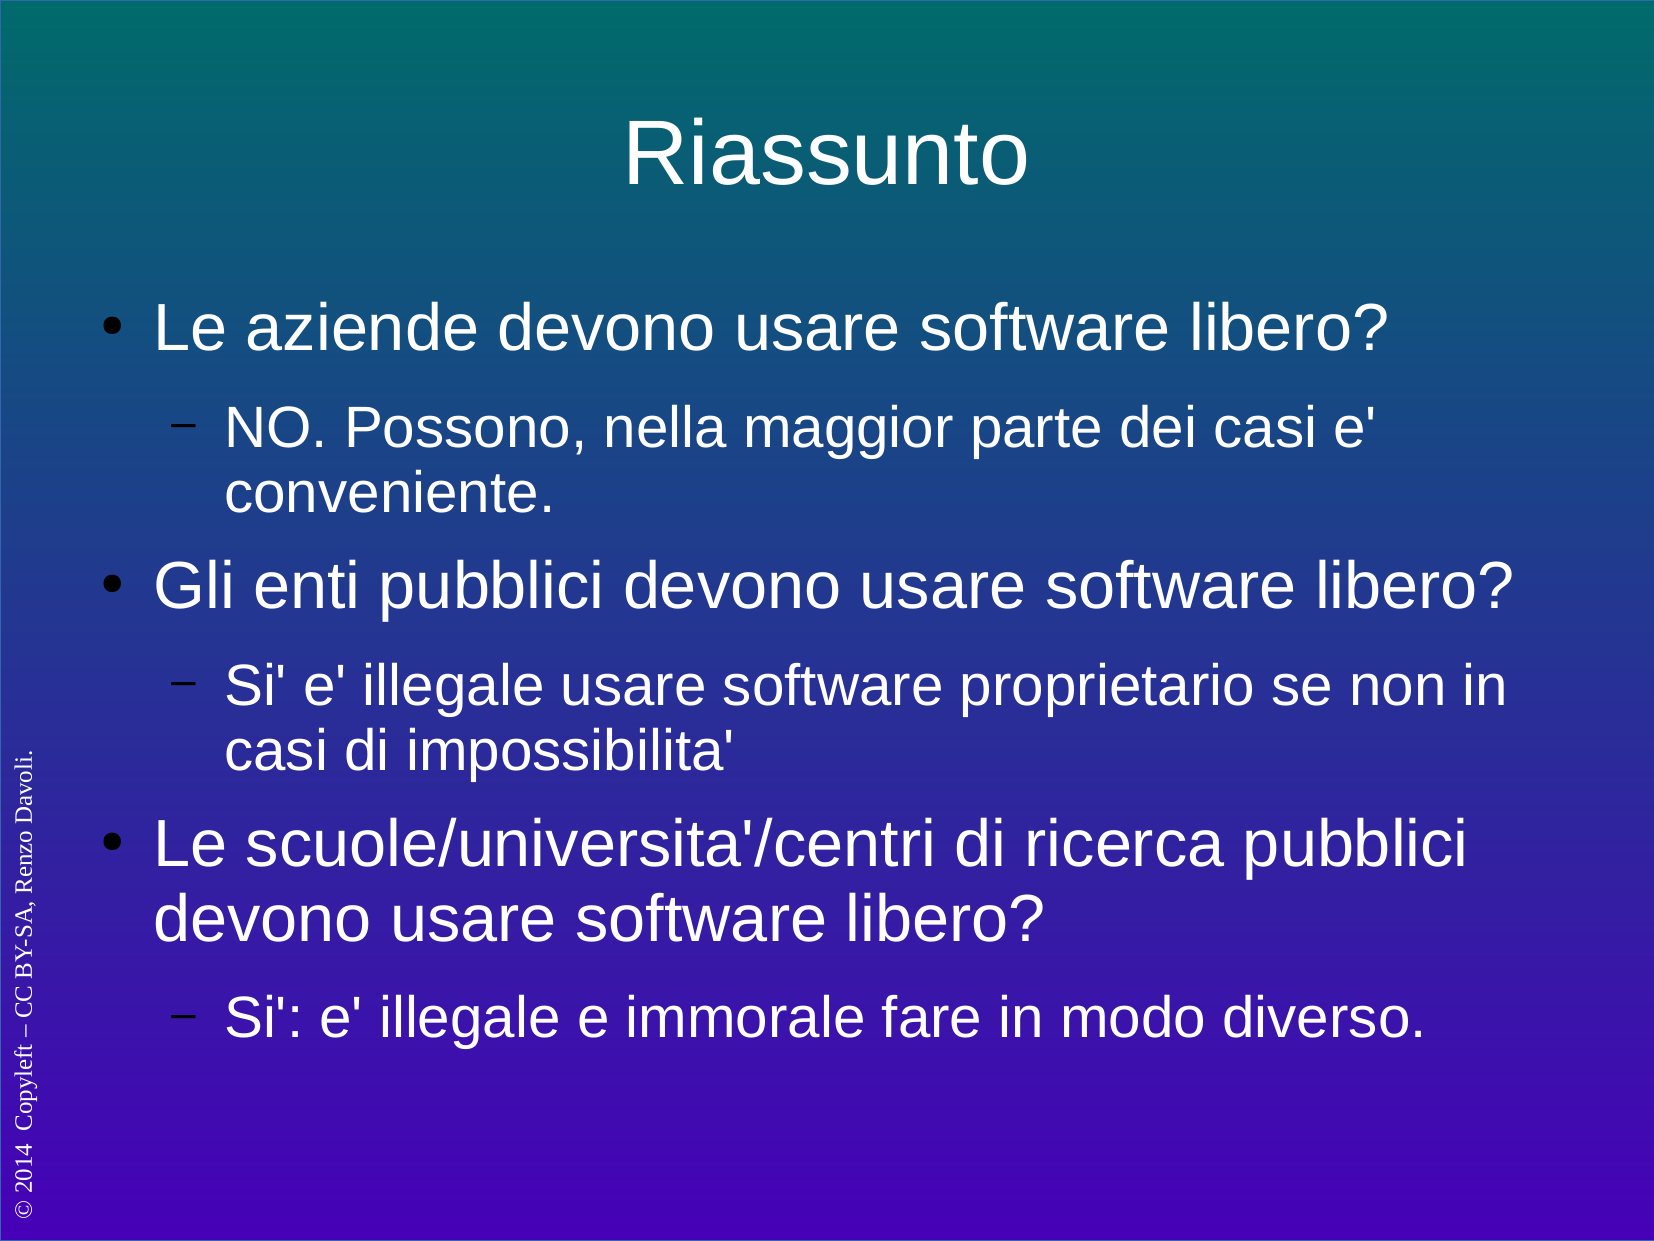

# Riassunto
Le aziende devono usare software libero?
NO. Possono, nella maggior parte dei casi e' conveniente.
Gli enti pubblici devono usare software libero?
Si' e' illegale usare software proprietario se non in casi di impossibilita'
Le scuole/universita'/centri di ricerca pubblici devono usare software libero?
Si': e' illegale e immorale fare in modo diverso.